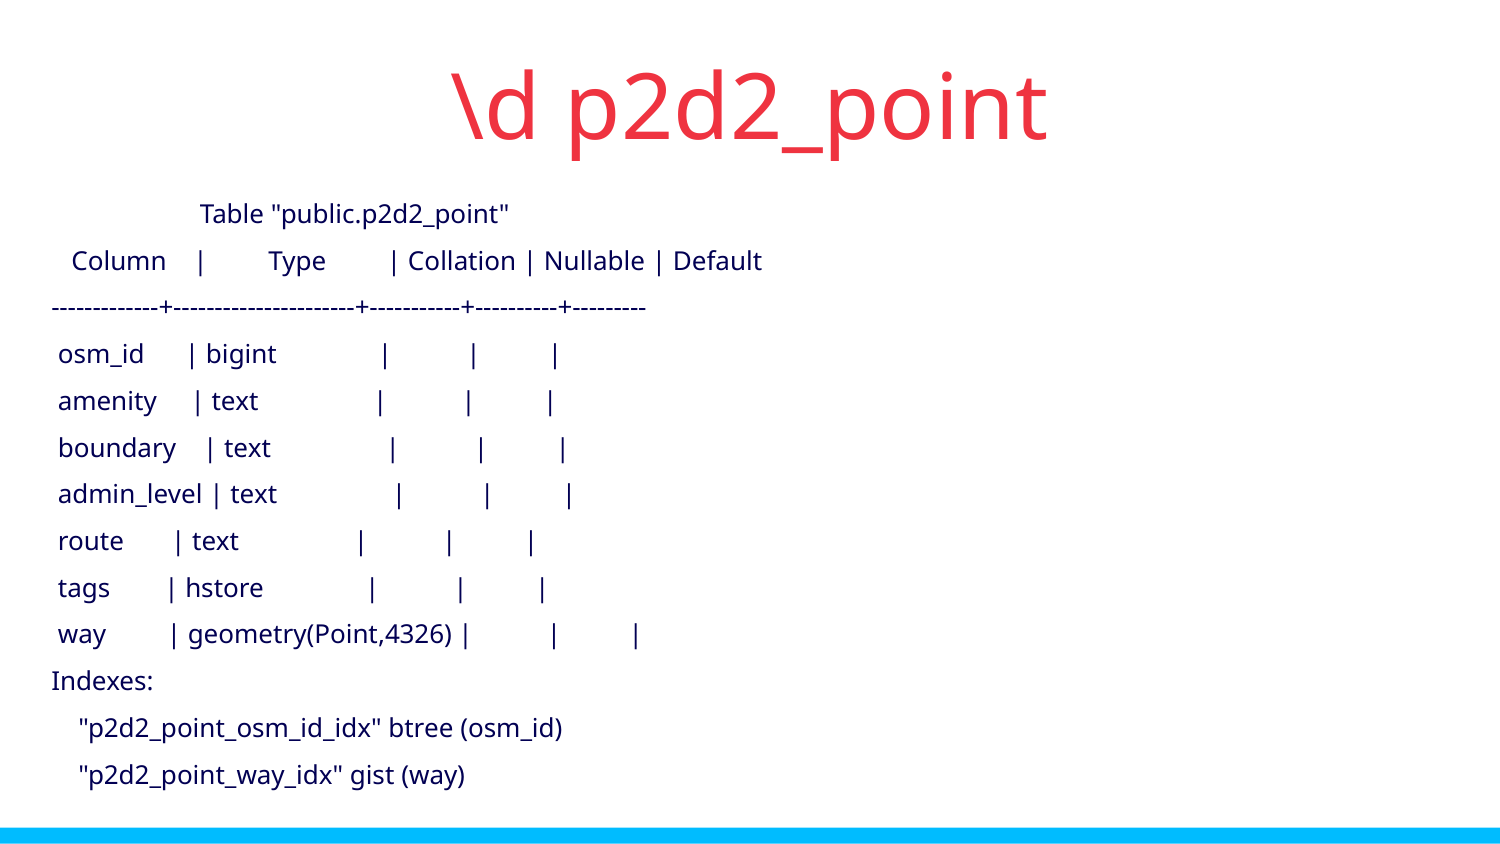

# \d p2d2_point
 Table "public.p2d2_point"
 Column | Type | Collation | Nullable | Default
-------------+----------------------+-----------+----------+---------
 osm_id | bigint | | |
 amenity | text | | |
 boundary | text | | |
 admin_level | text | | |
 route | text | | |
 tags | hstore | | |
 way | geometry(Point,4326) | | |
Indexes:
 "p2d2_point_osm_id_idx" btree (osm_id)
 "p2d2_point_way_idx" gist (way)